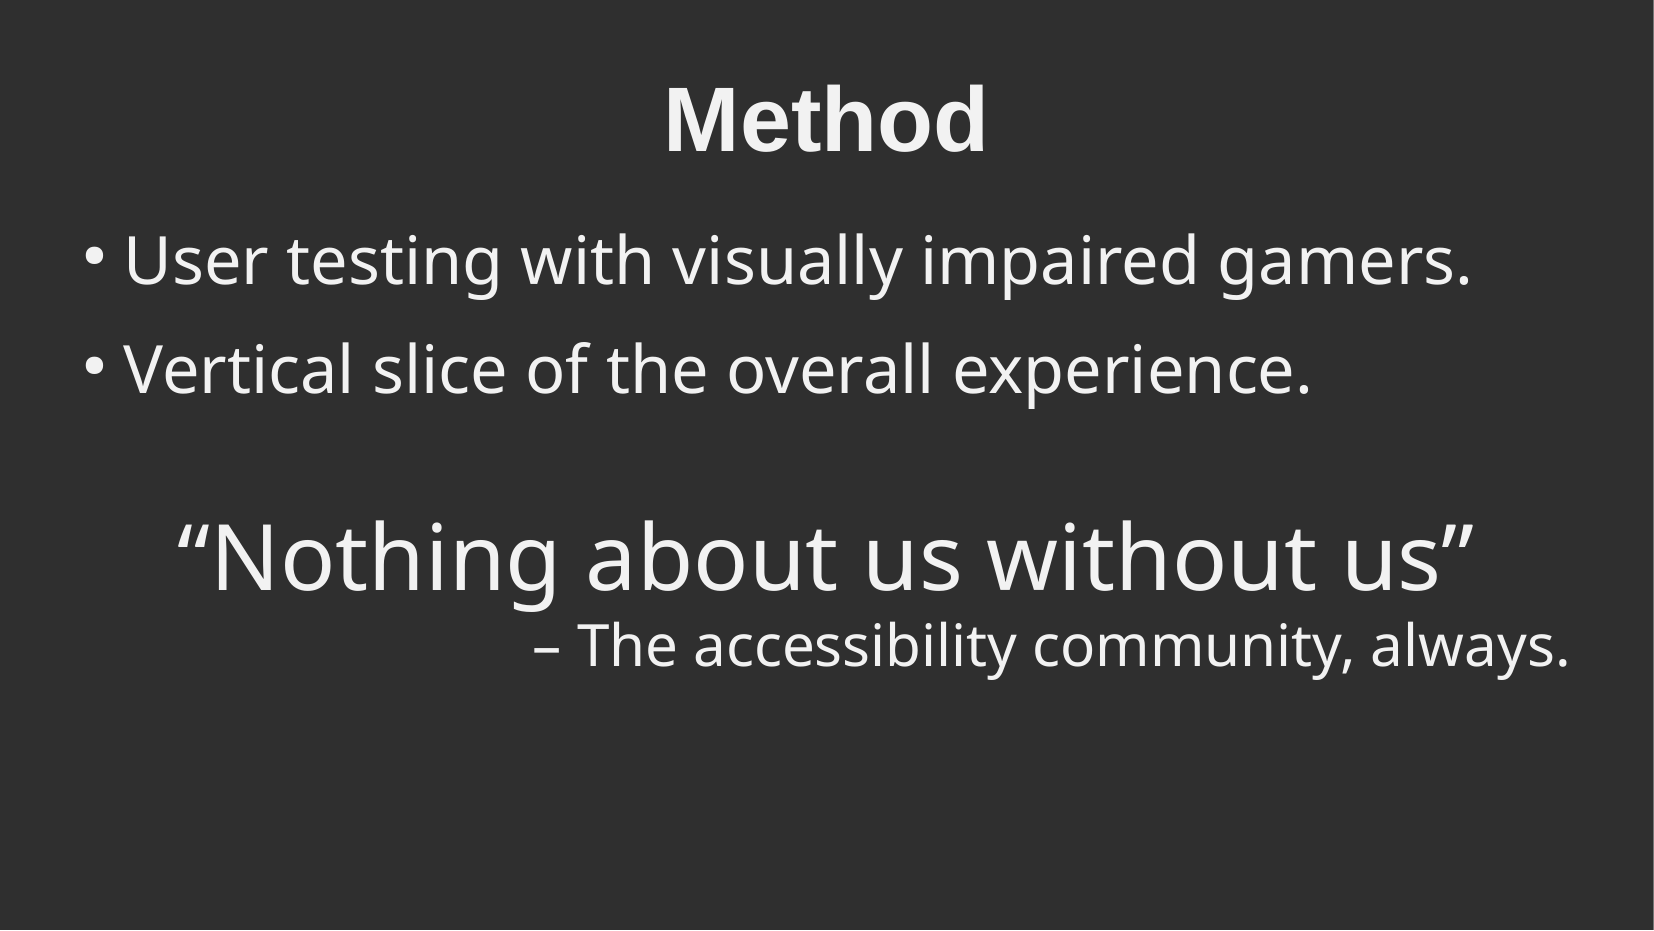

# Method
 User testing with visually impaired gamers.
 Vertical slice of the overall experience.
“Nothing about us without us”
– The accessibility community, always.